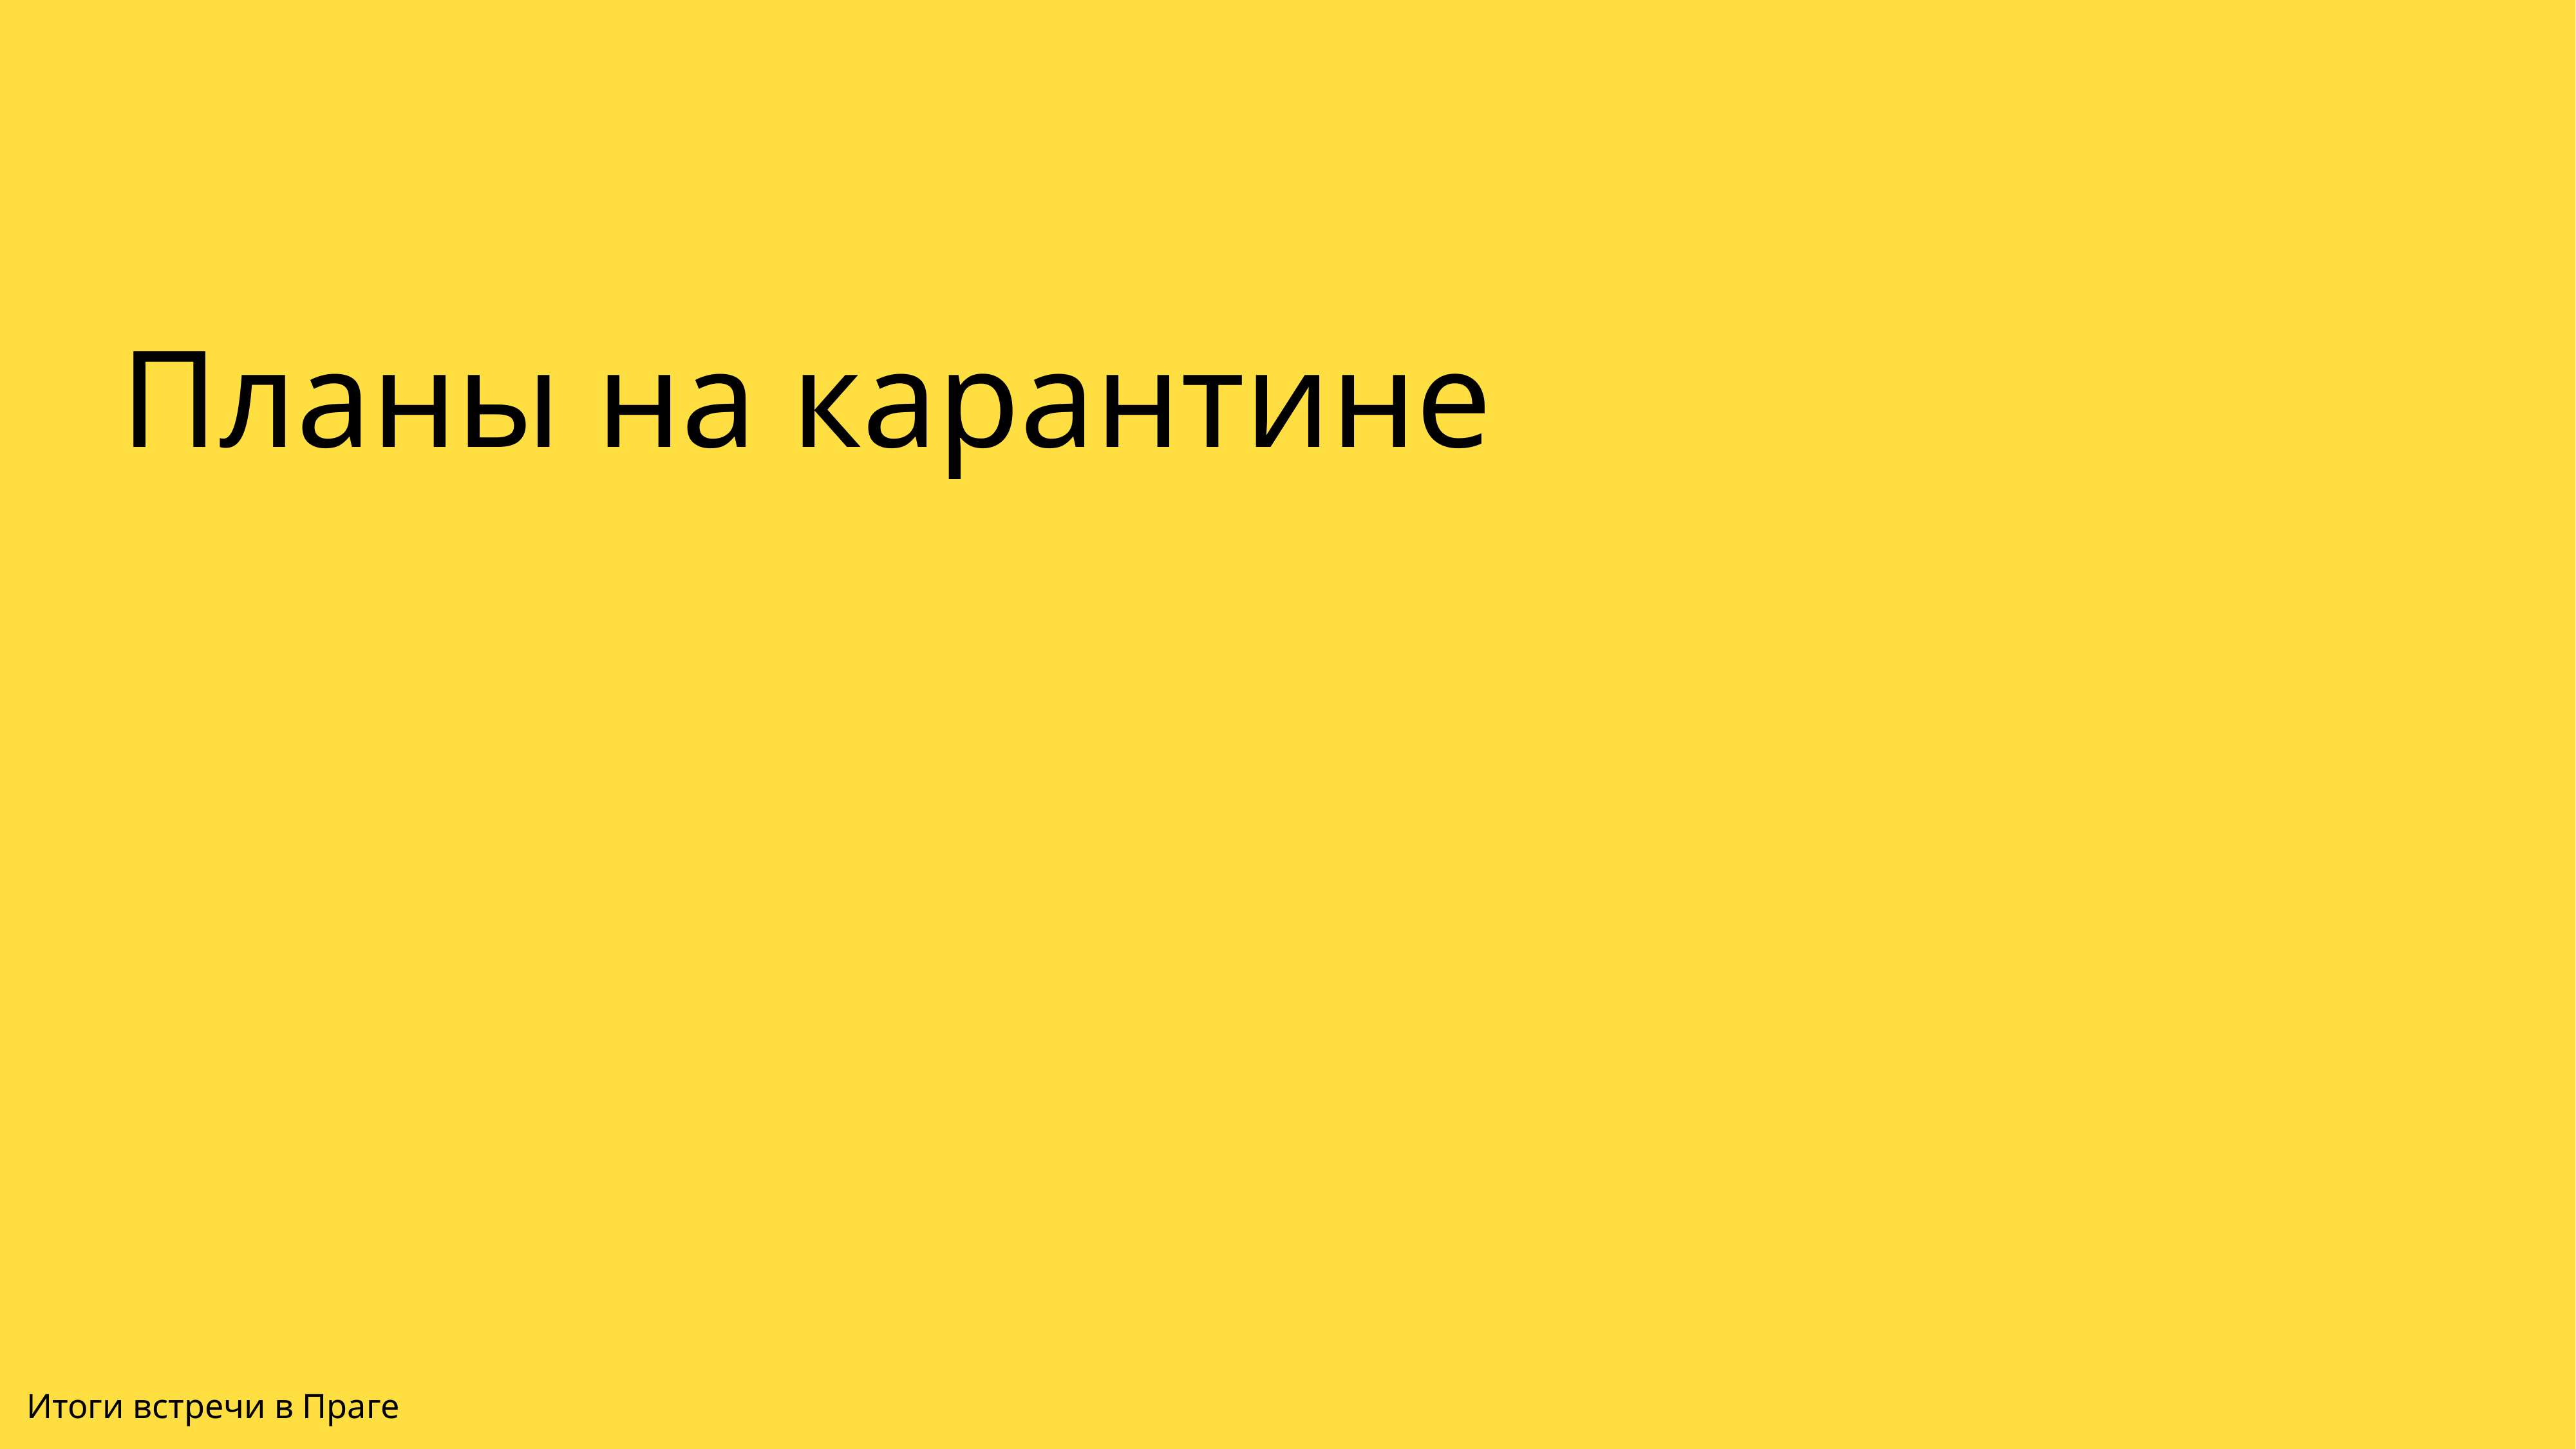

# Планы на карантине
Итоги встречи в Праге